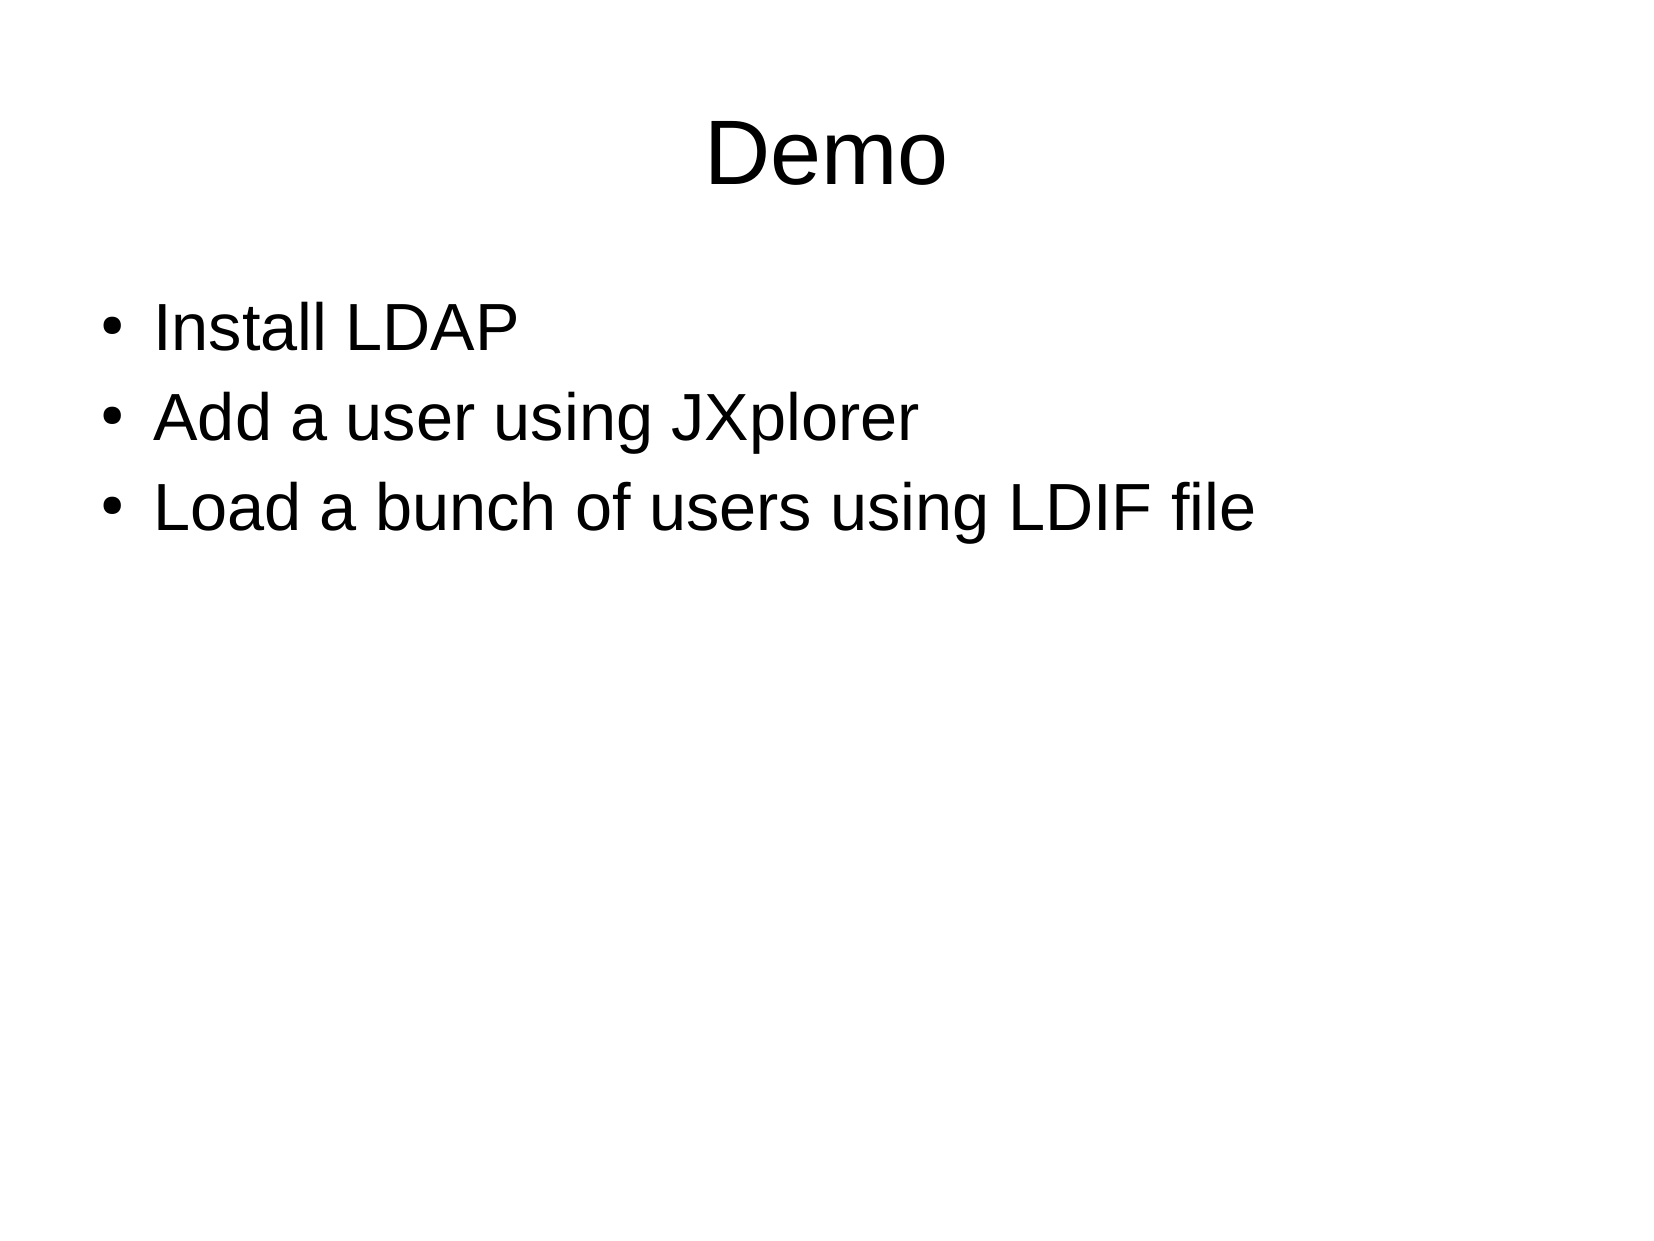

# Demo
Install LDAP
Add a user using JXplorer
Load a bunch of users using LDIF file